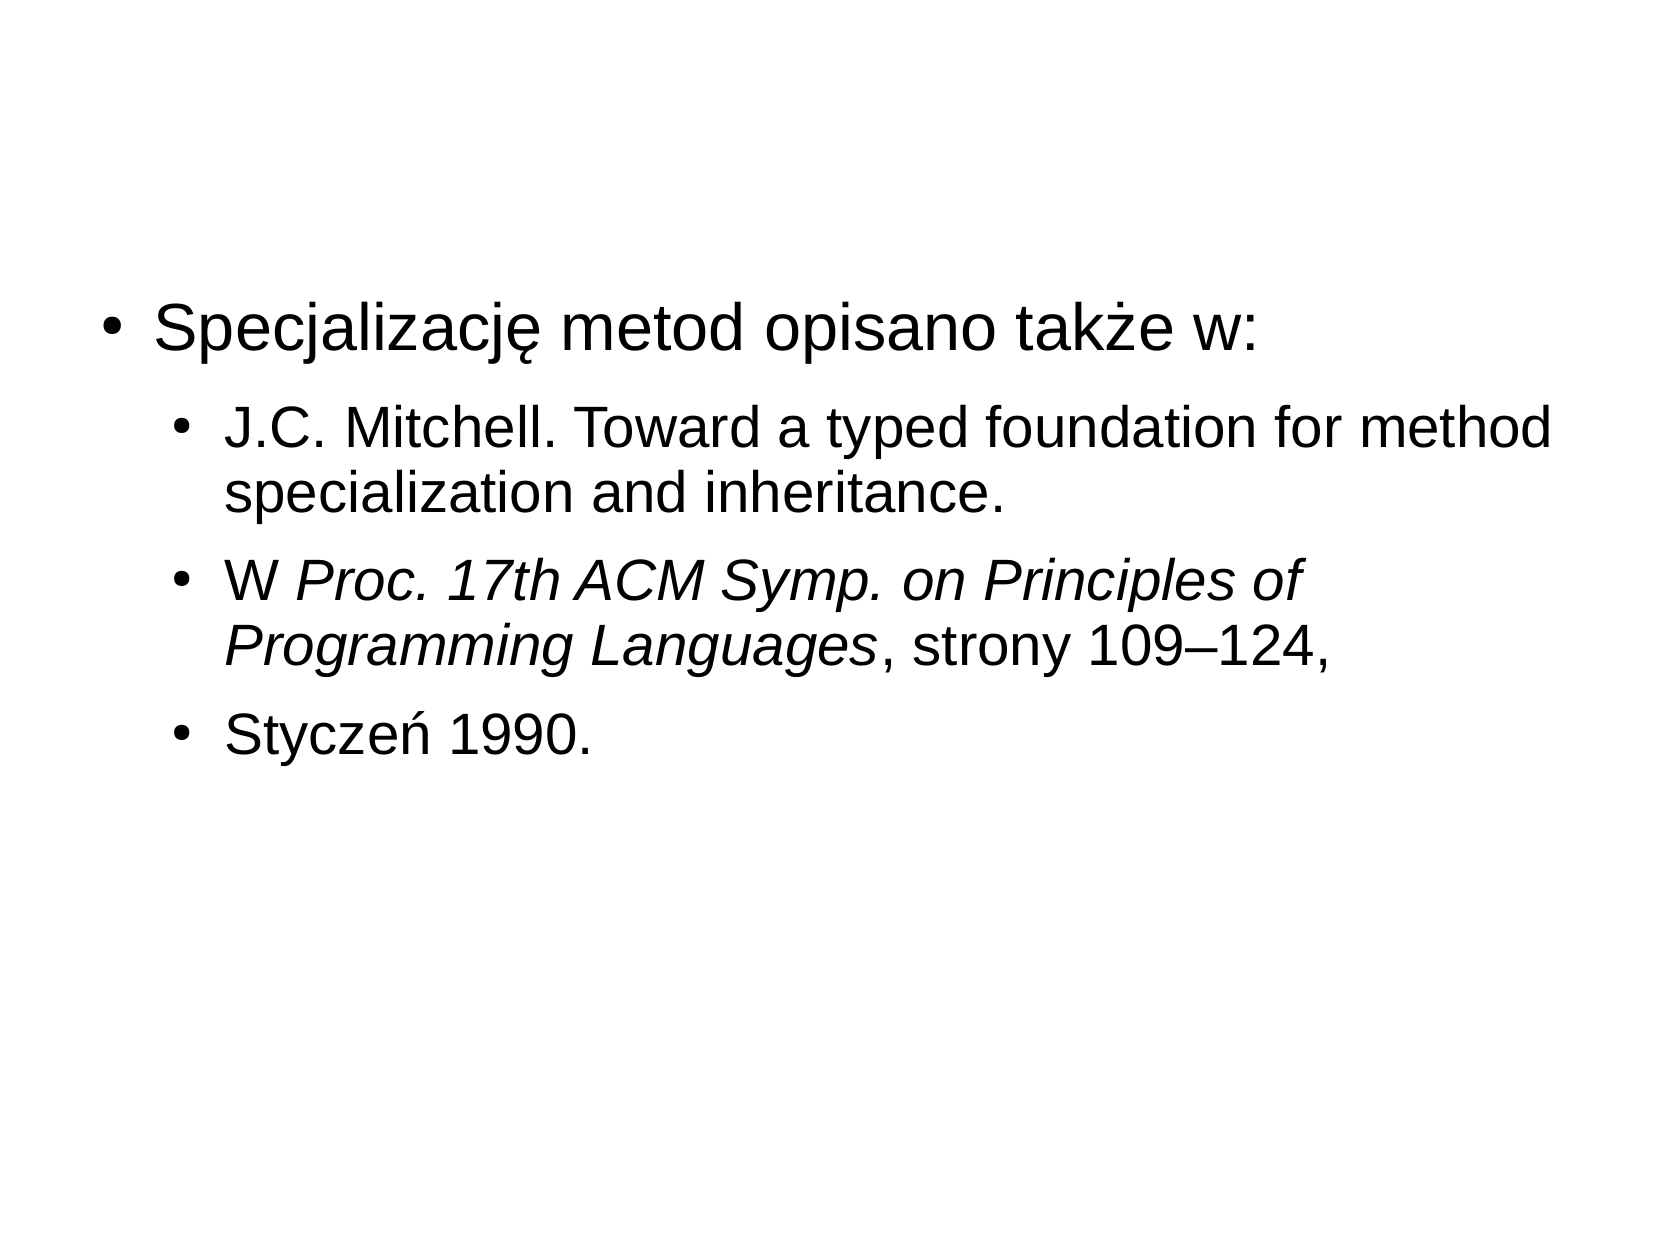

#
Specjalizację metod opisano także w:
J.C. Mitchell. Toward a typed foundation for method specialization and inheritance.
W Proc. 17th ACM Symp. on Principles of Programming Languages, strony 109–124,
Styczeń 1990.